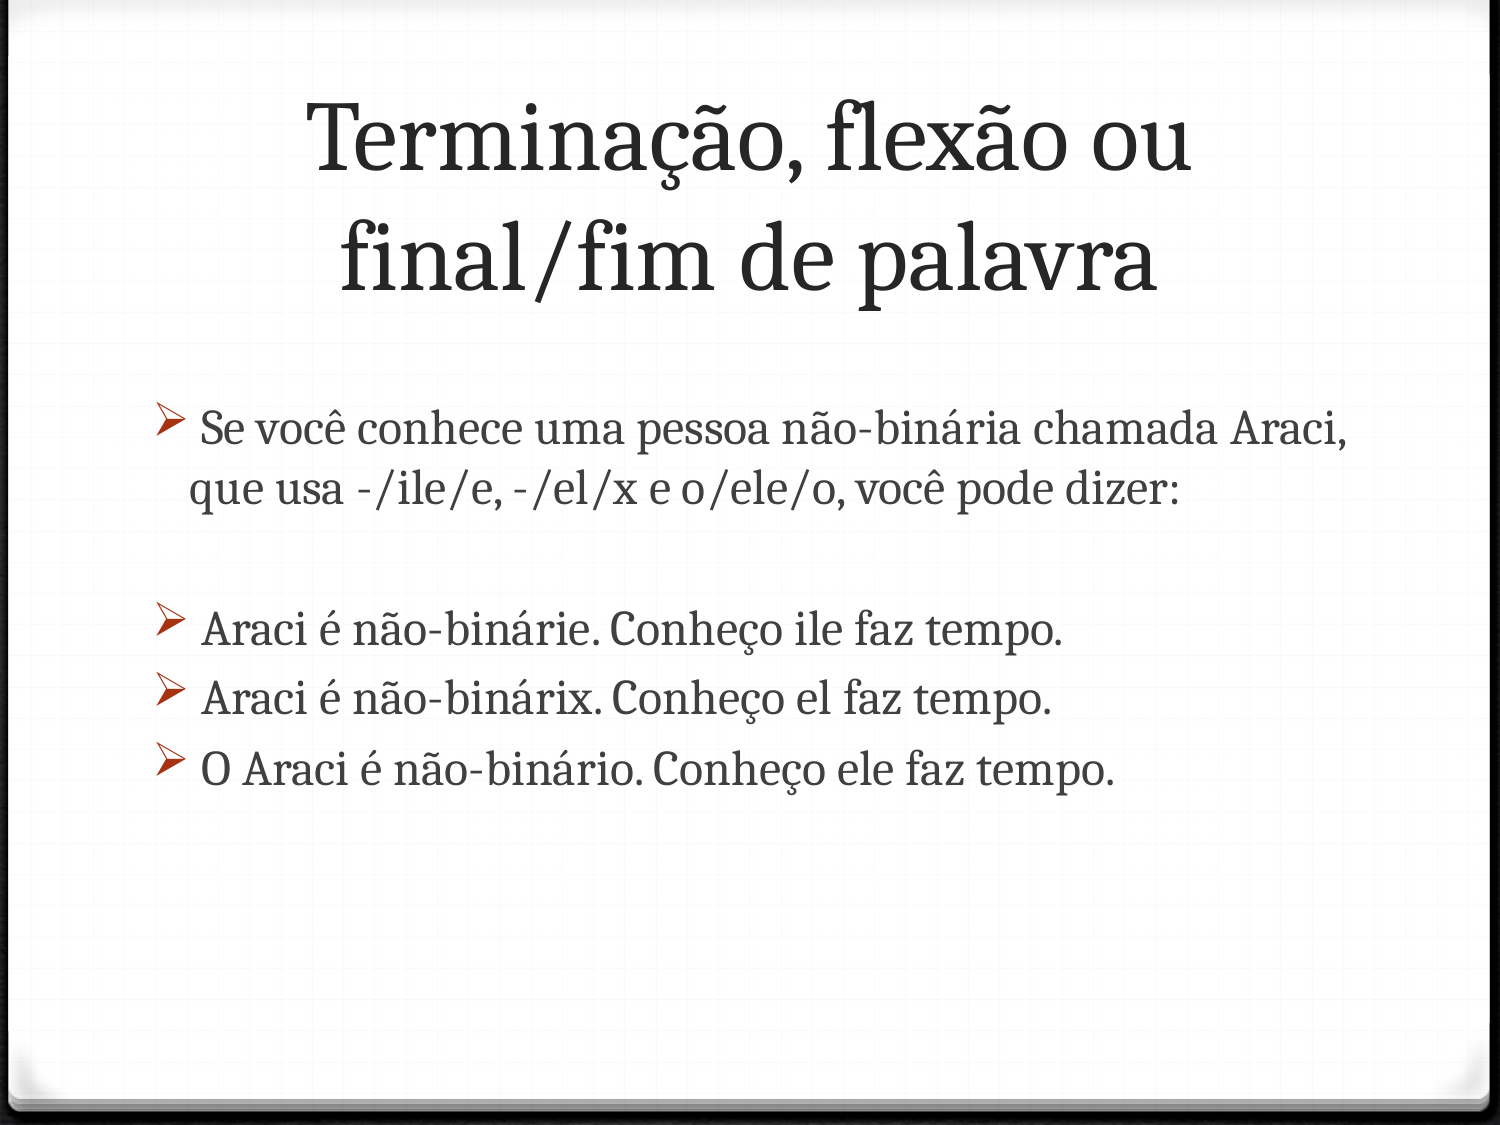

# Terminação, flexão ou final/fim de palavra
 Se você conhece uma pessoa não-binária chamada Araci, que usa -/ile/e, -/el/x e o/ele/o, você pode dizer:
 Araci é não-binárie. Conheço ile faz tempo.
 Araci é não-binárix. Conheço el faz tempo.
 O Araci é não-binário. Conheço ele faz tempo.